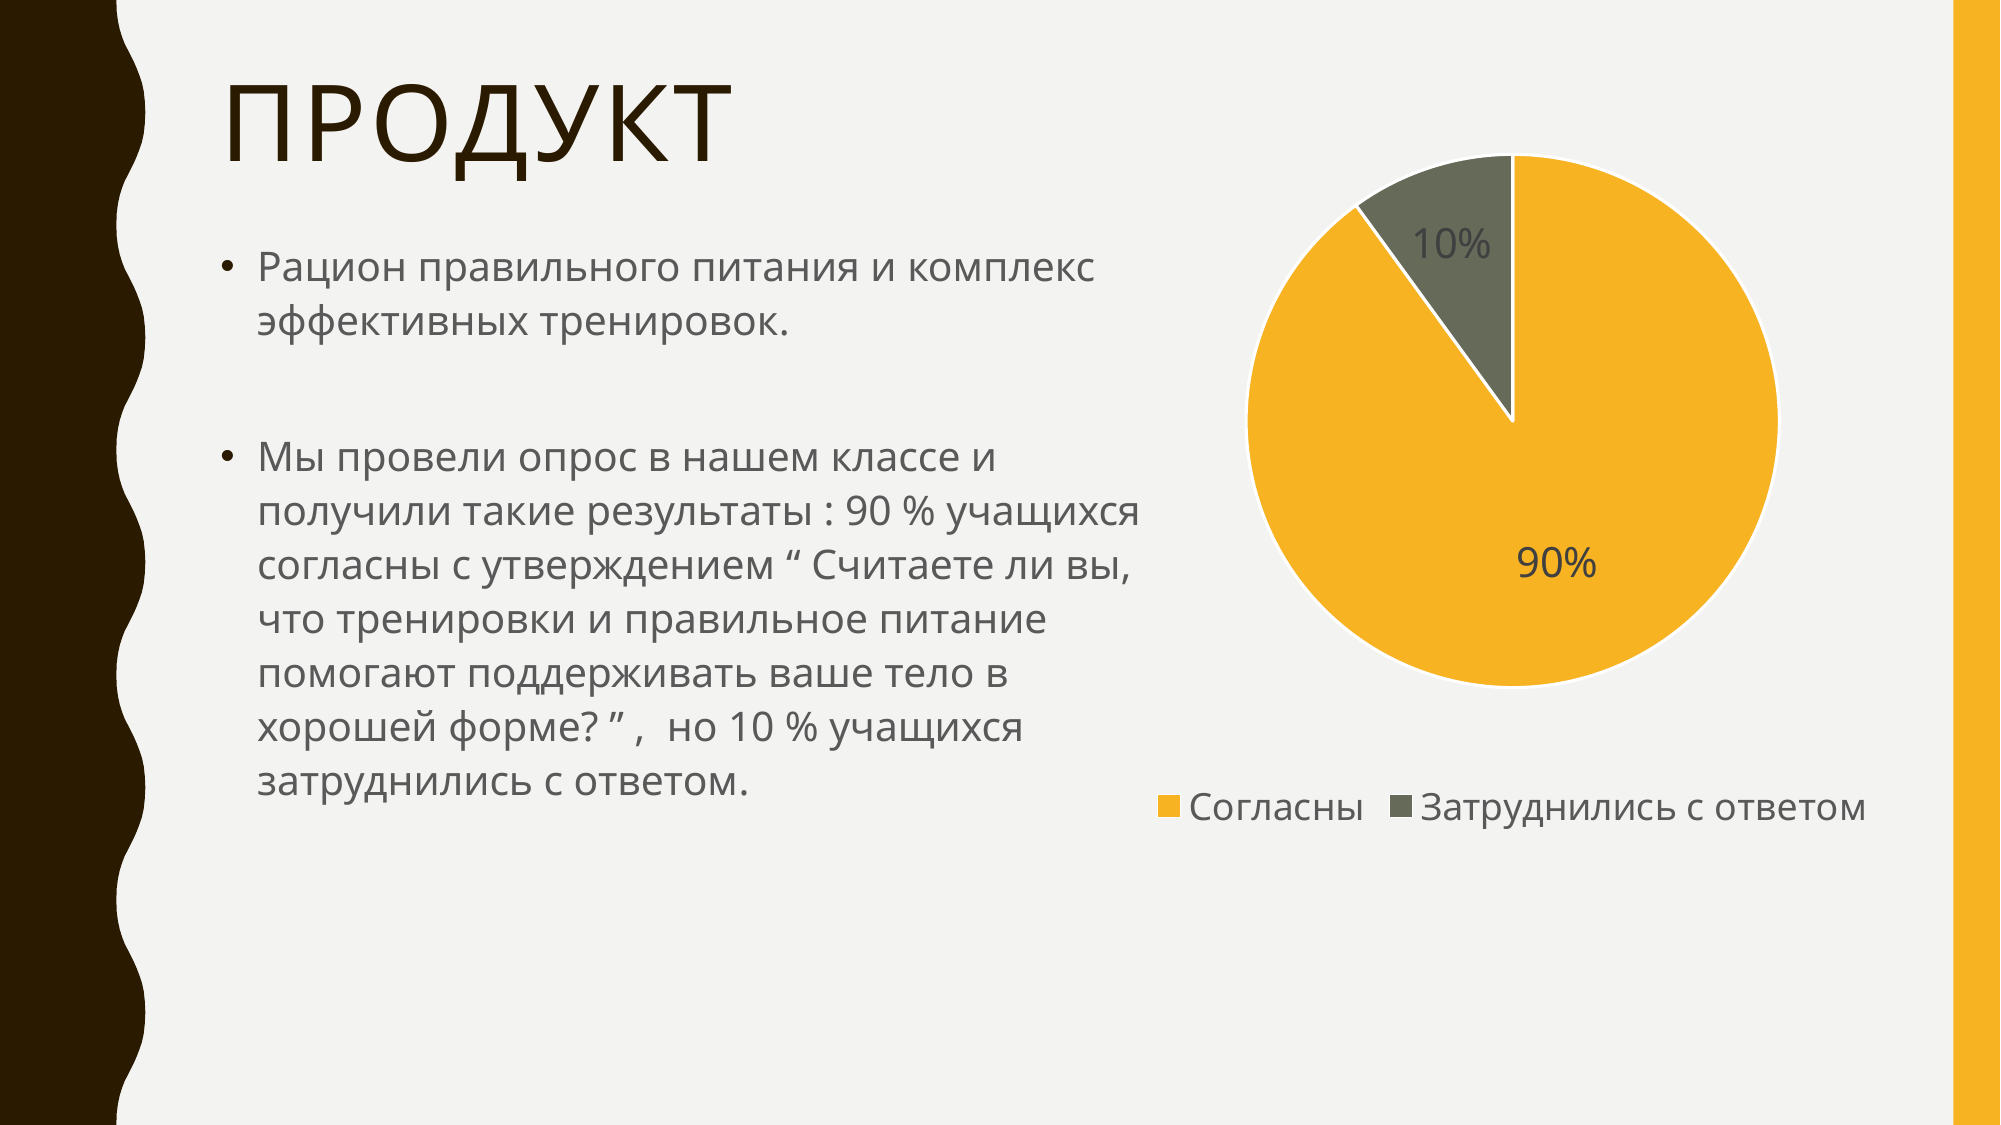

# Продукт
### Chart
| Category | Результаты опроса |
|---|---|
| Согласны | 0.9 |
| Затруднились с ответом | 0.1 |Рацион правильного питания и комплекс эффективных тренировок.
Мы провели опрос в нашем классе и получили такие результаты : 90 % учащихся согласны с утверждением “ Считаете ли вы, что тренировки и правильное питание помогают поддерживать ваше тело в хорошей форме? ” , но 10 % учащихся затруднились с ответом.